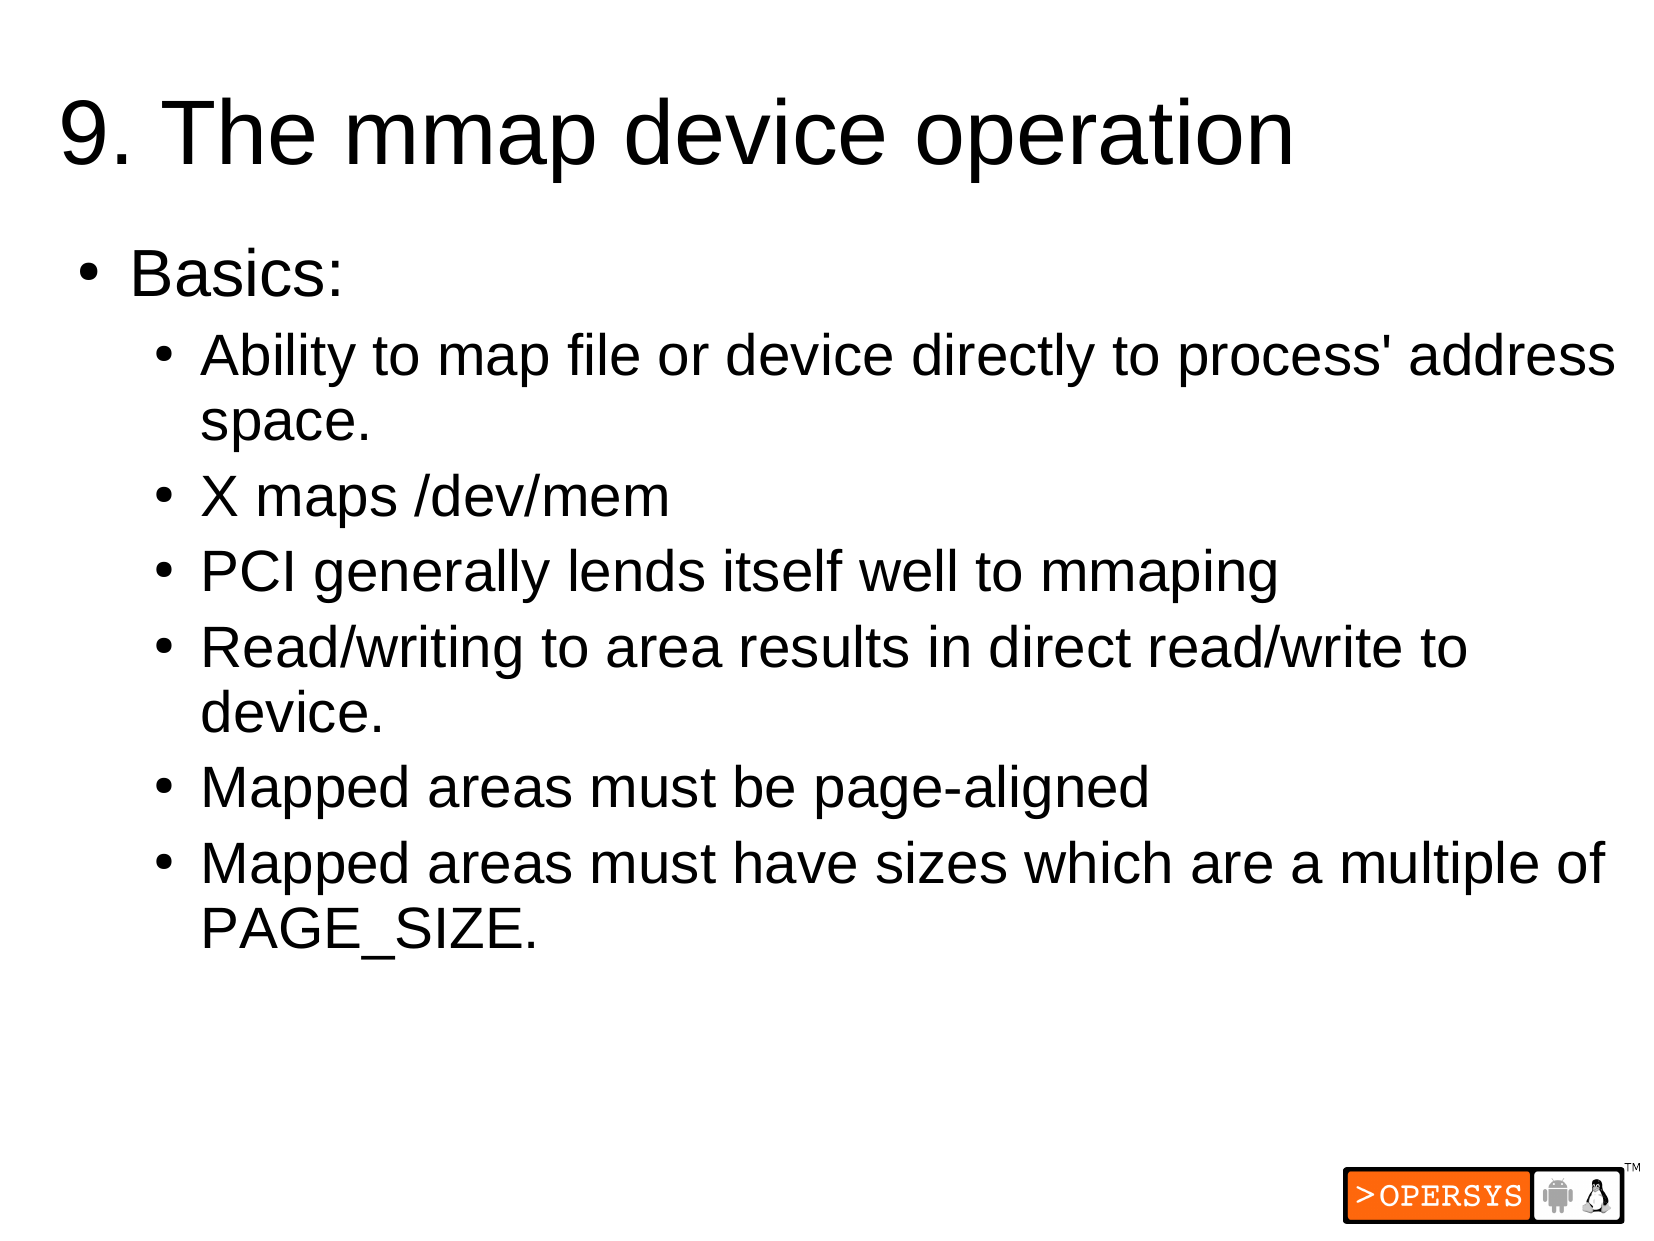

# 9. The mmap device operation
Basics:
Ability to map file or device directly to process' address space.
X maps /dev/mem
PCI generally lends itself well to mmaping
Read/writing to area results in direct read/write to device.
Mapped areas must be page-aligned
Mapped areas must have sizes which are a multiple of PAGE_SIZE.